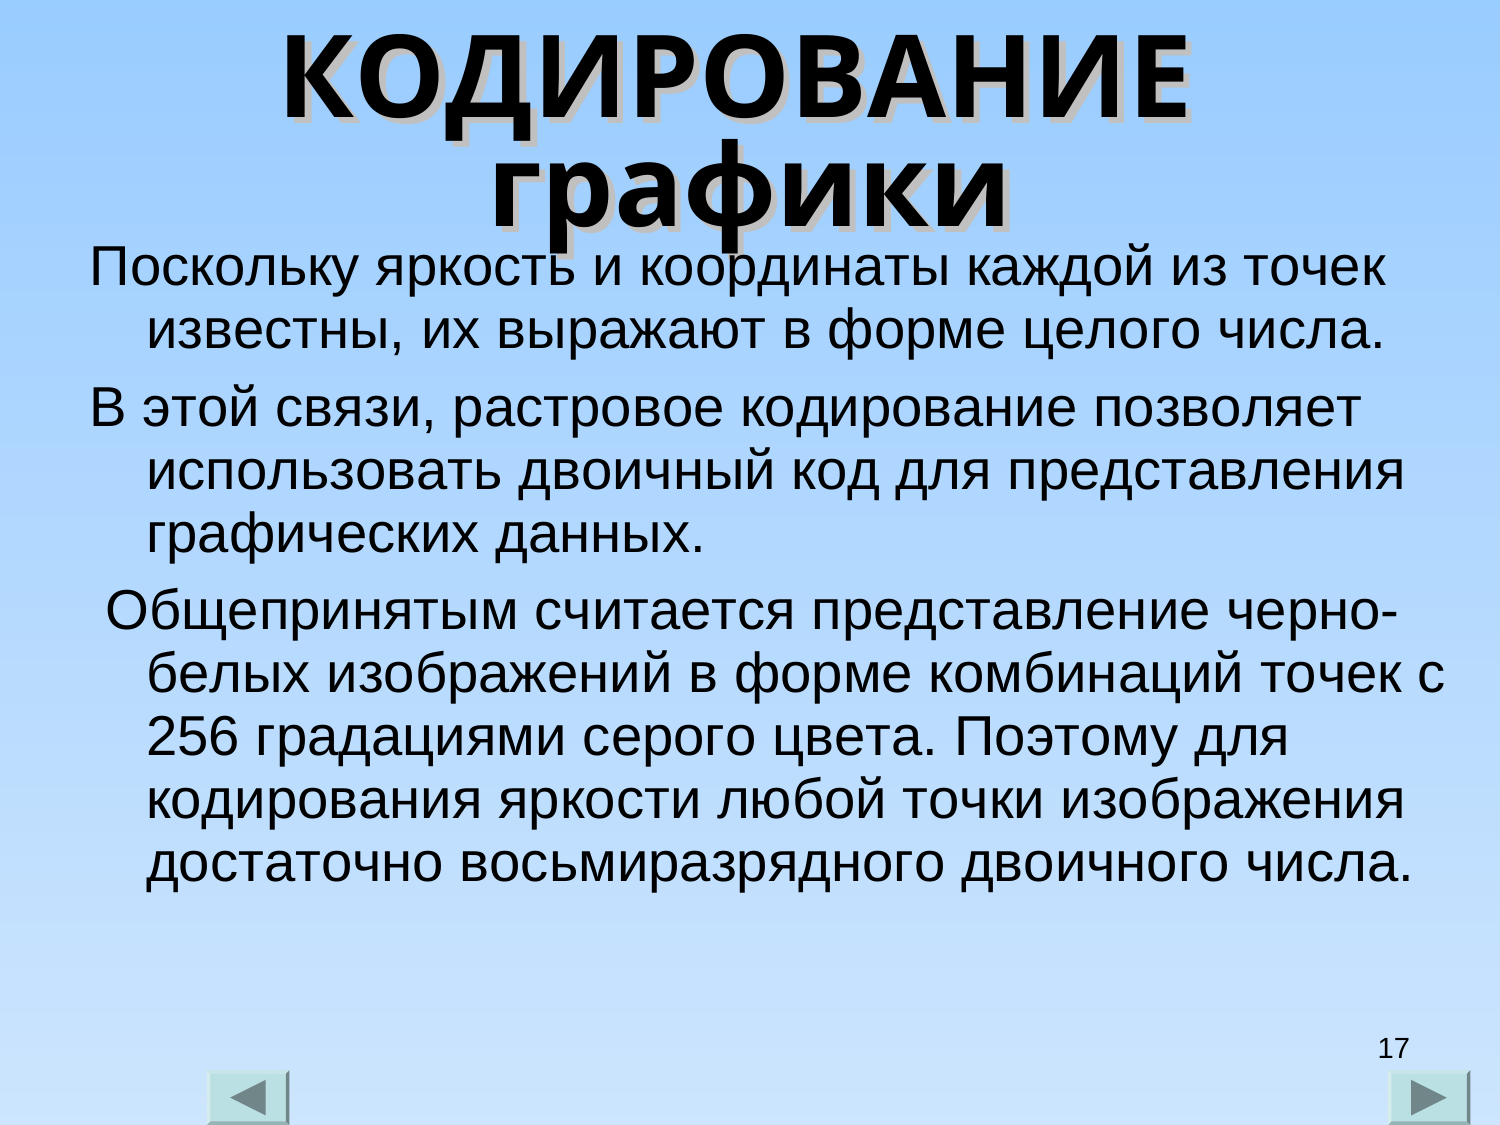

# КОДИРОВАНИЕ графики
Поскольку яркость и координаты каждой из точек известны, их выражают в форме целого числа.
В этой связи, растровое кодирование позволяет использовать двоичный код для представления графических данных.
 Общепринятым считается представление черно-белых изображений в форме комбинаций точек с 256 градациями серого цвета. Поэтому для кодирования яркости любой точки изображения достаточно восьмиразрядного двоичного числа.
17